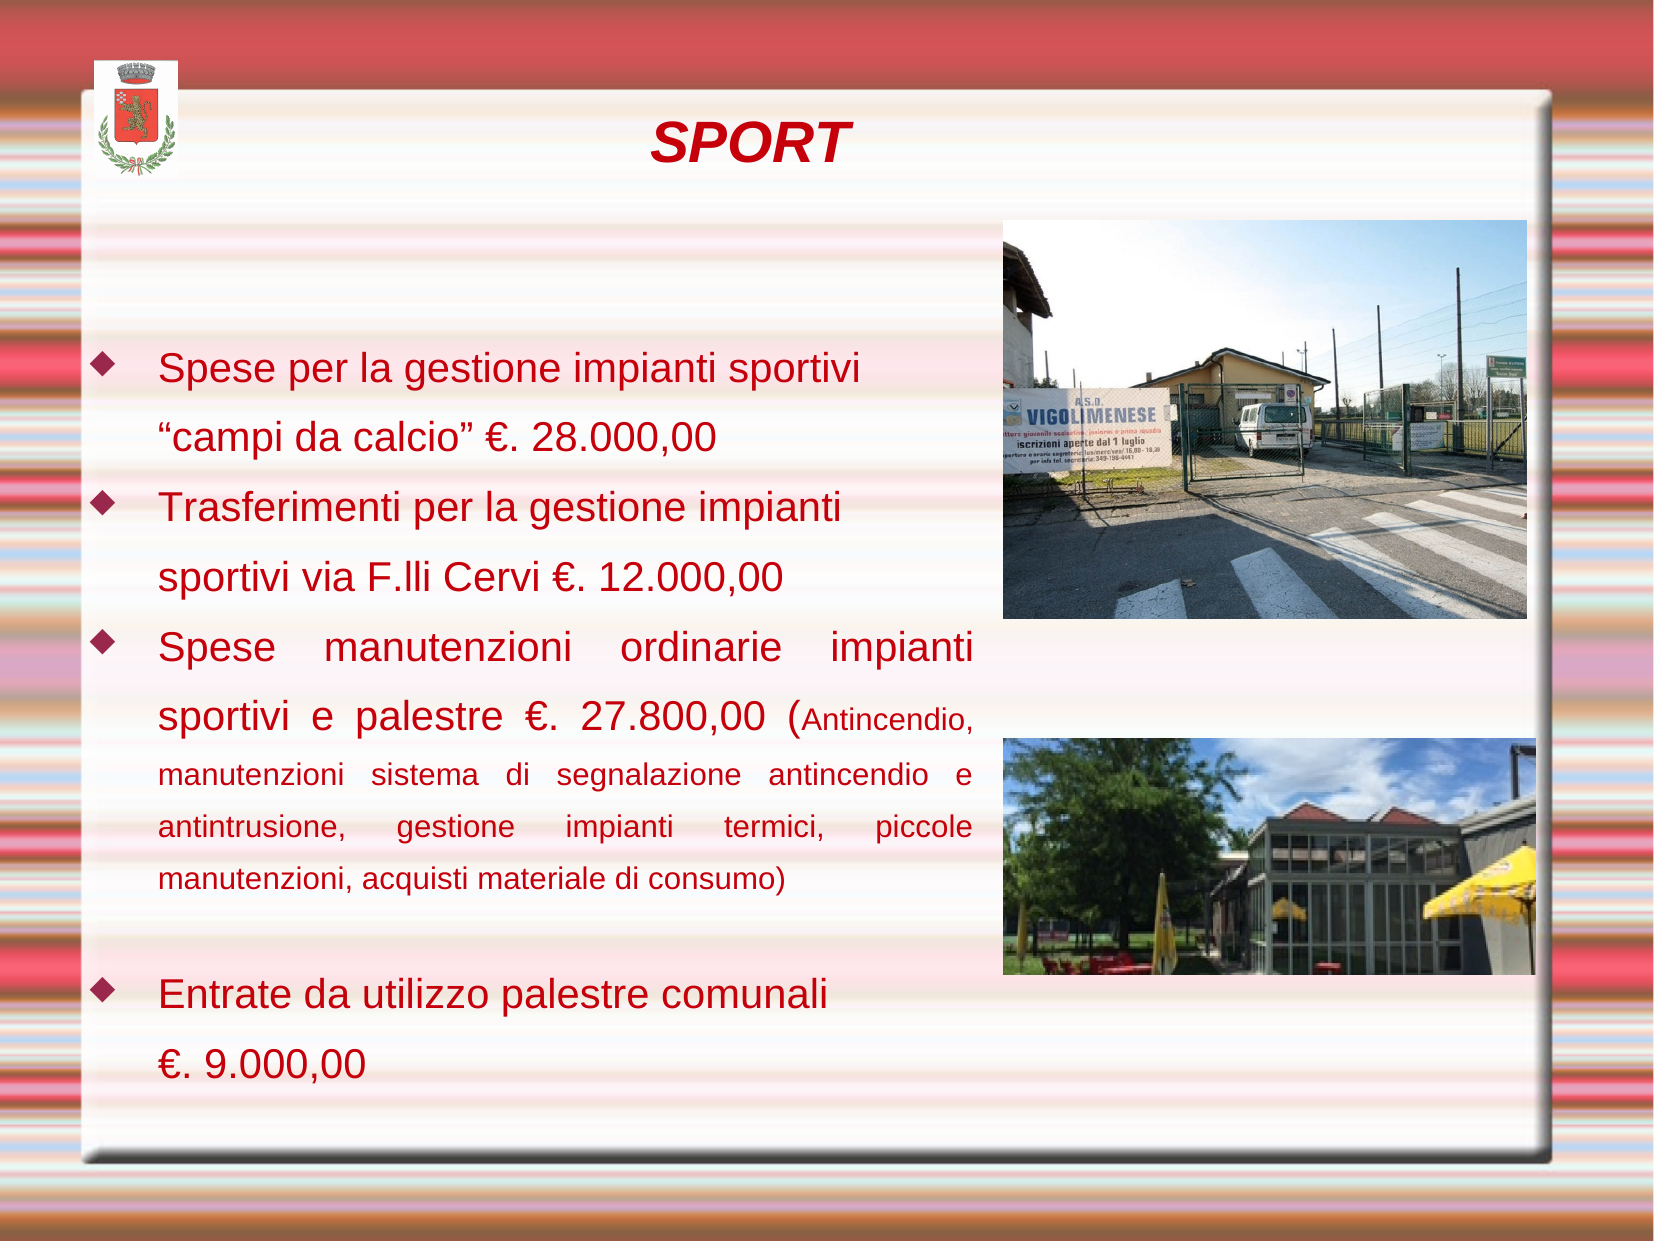

# SPORT
Spese per la gestione impianti sportivi “campi da calcio” €. 28.000,00
Trasferimenti per la gestione impianti sportivi via F.lli Cervi €. 12.000,00
Spese manutenzioni ordinarie impianti sportivi e palestre €. 27.800,00 (Antincendio, manutenzioni sistema di segnalazione antincendio e antintrusione, gestione impianti termici, piccole manutenzioni, acquisti materiale di consumo)
Entrate da utilizzo palestre comunali
€. 9.000,00